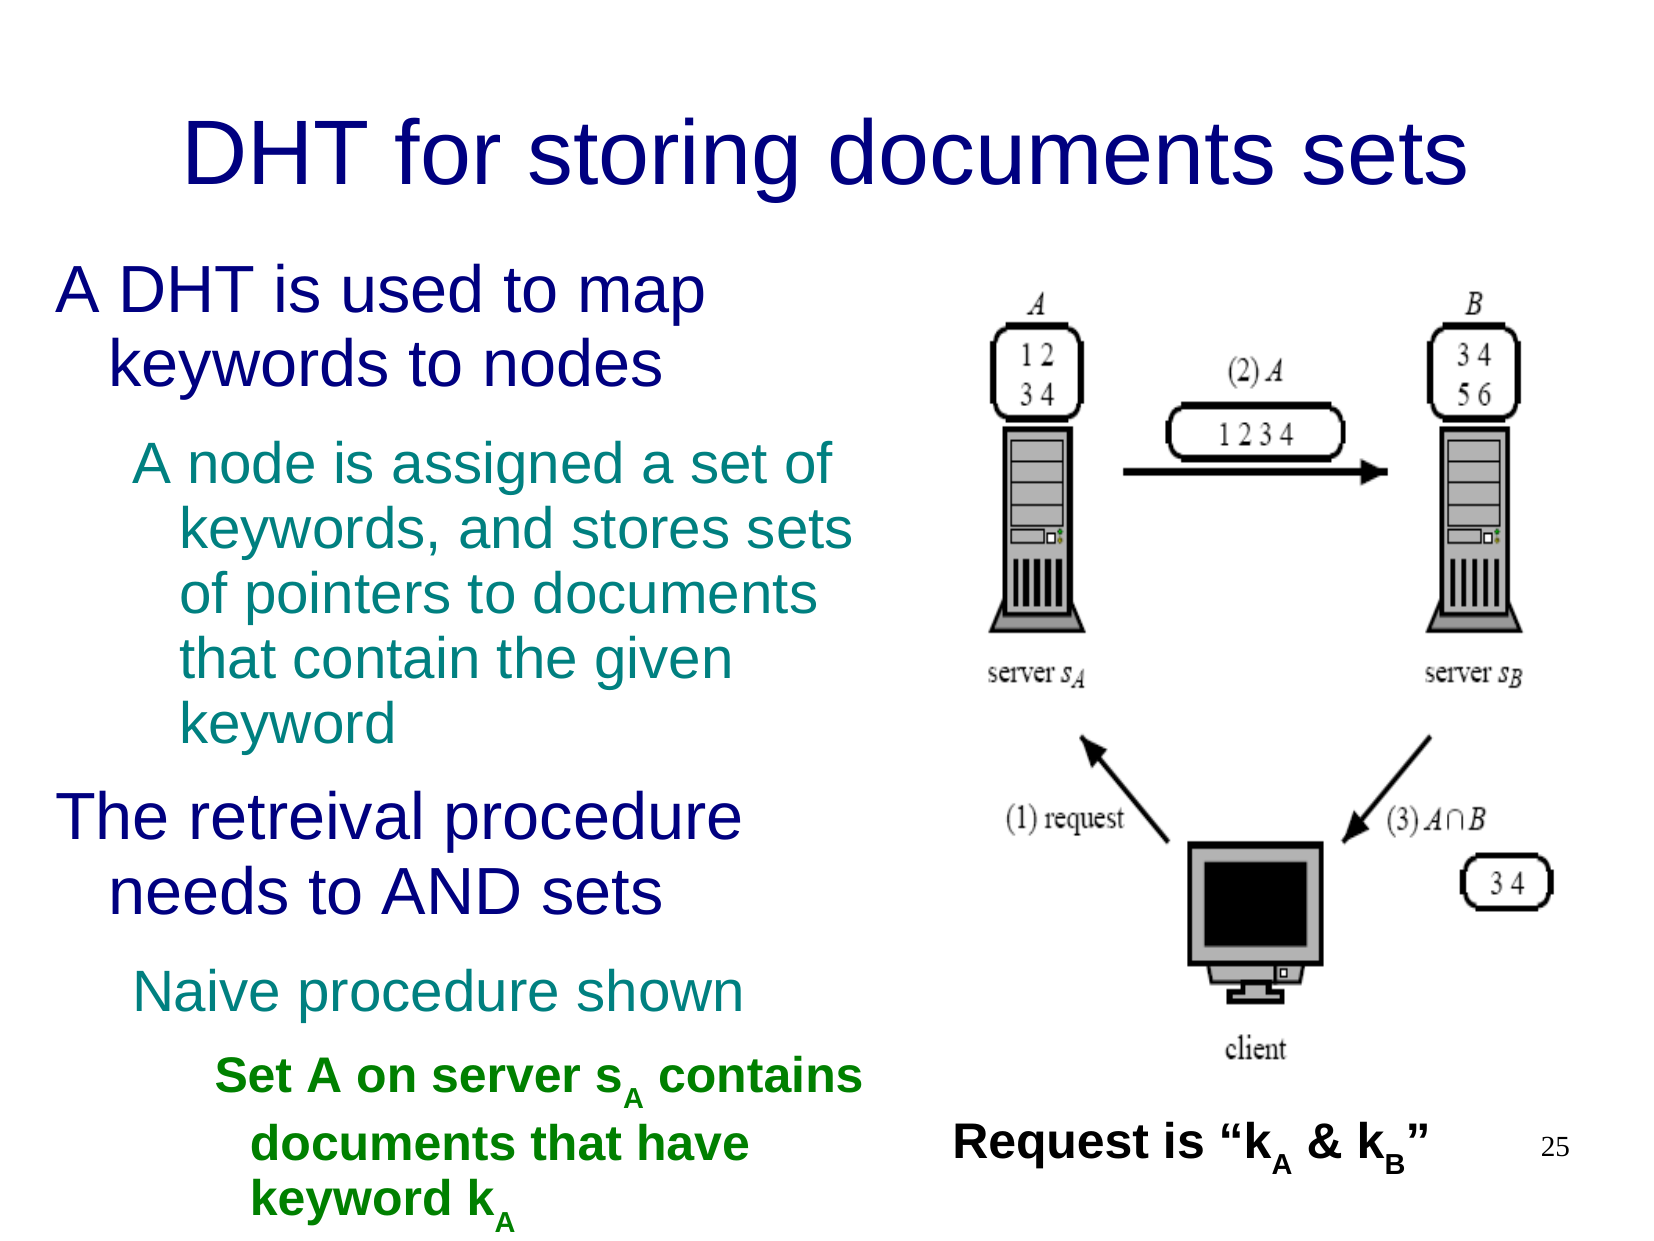

# DHT for storing documents sets
A DHT is used to map keywords to nodes
A node is assigned a set of keywords, and stores sets of pointers to documents that contain the given keyword
The retreival procedure needs to AND sets
Naive procedure shown
Set A on server sA contains documents that have keyword kA
Request is “kA & kB”
25